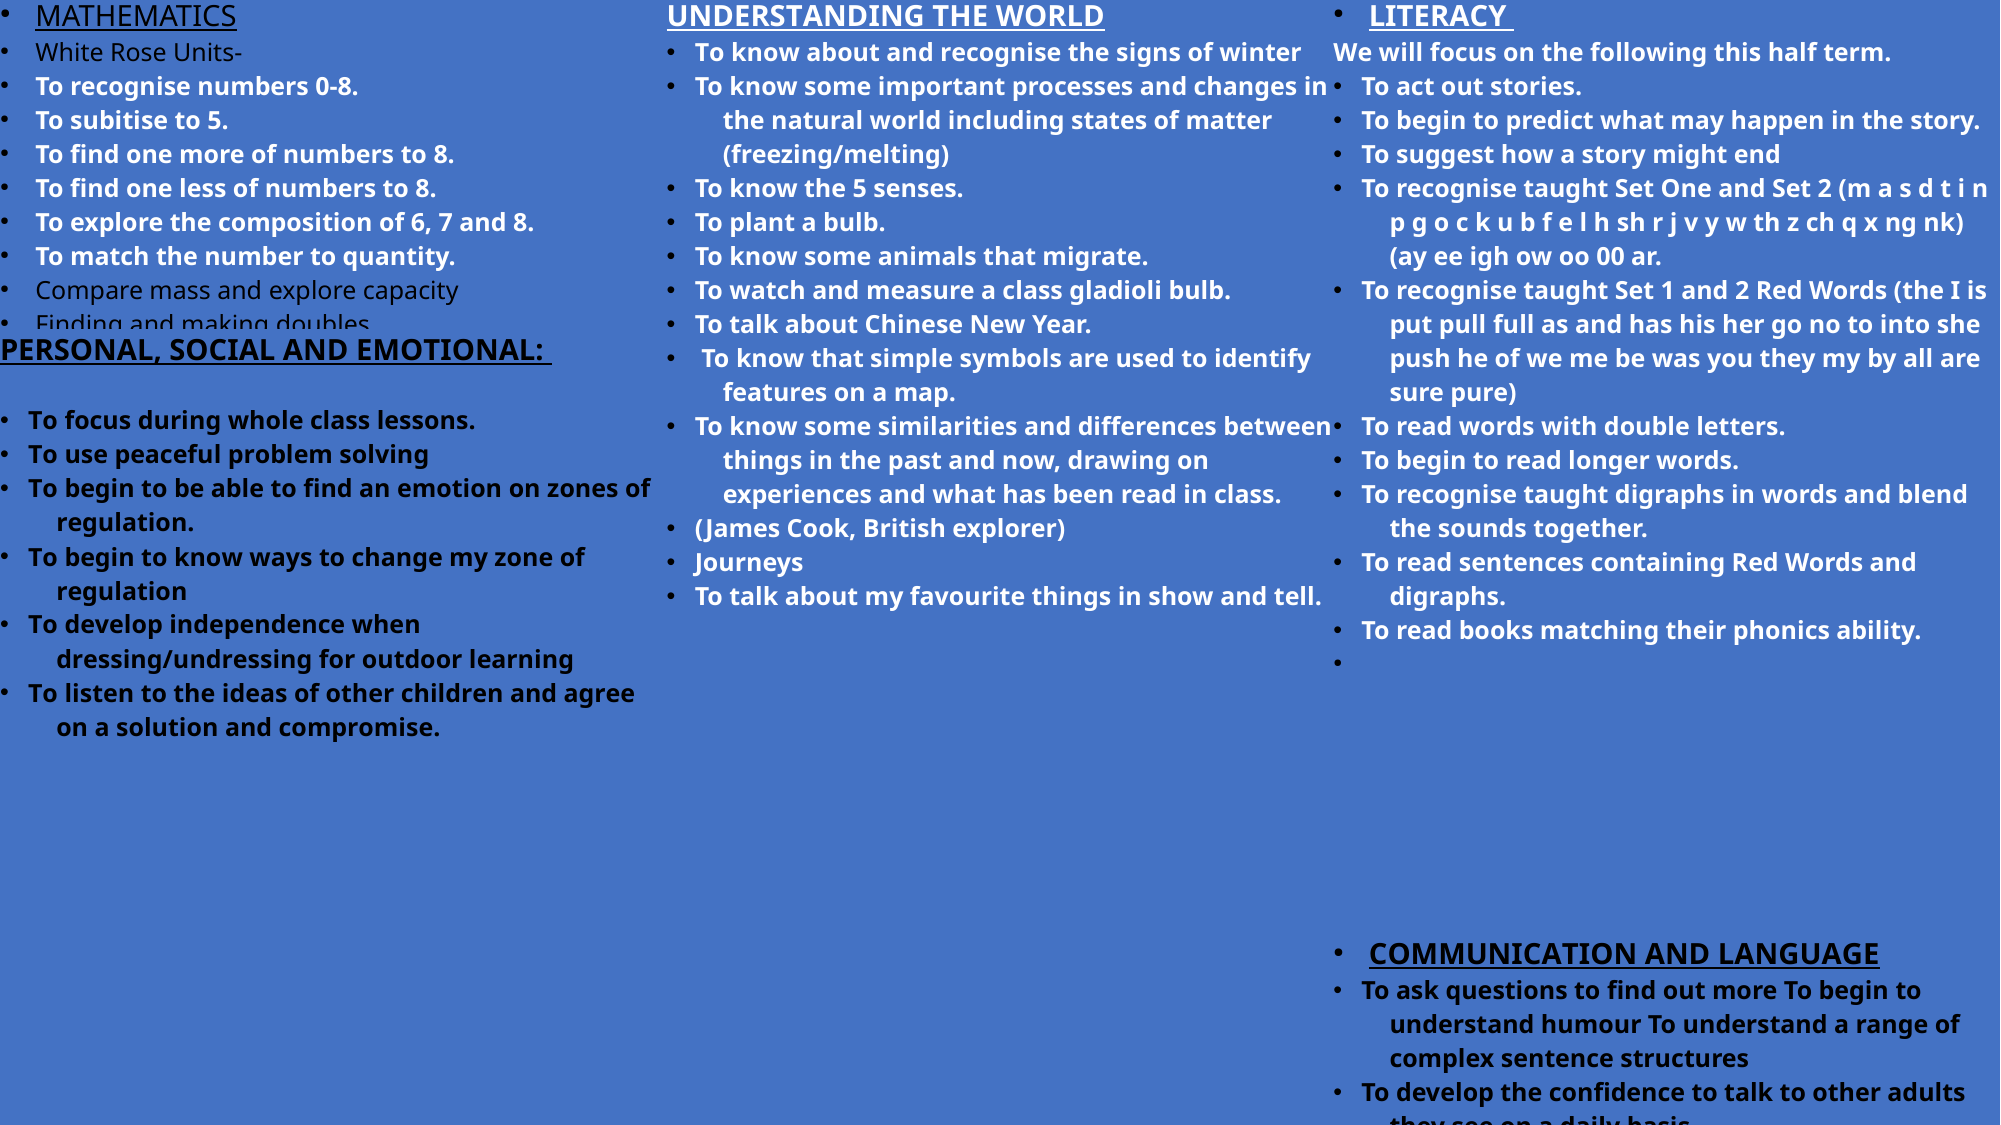

YF Spring 1:Wild and Wonderful Weather
| MATHEMATICS White Rose Units- To recognise numbers 0-8.  To subitise to 5.   To find one more of numbers to 8.  To find one less of numbers to 8.  To explore the composition of 6, 7 and 8.  To match the number to quantity.  Compare mass and explore capacity Finding and making doubles Combining two groups | UNDERSTANDING THE WORLD To know about and recognise the signs of winter To know some important processes and changes in the natural world including states of matter (freezing/melting)  To know the 5 senses.  To plant a bulb.  To know some animals that migrate.  To watch and measure a class gladioli bulb.  To talk about Chinese New Year.   To know that simple symbols are used to identify features on a map.  To know some similarities and differences between things in the past and now, drawing on experiences and what has been read in class.  (James Cook, British explorer)  Journeys  To talk about my favourite things in show and tell. | LITERACY We will focus on the following this half term. To act out stories.  To begin to predict what may happen in the story.  To suggest how a story might end  To recognise taught Set One and Set 2 (m a s d t i n p g o c k u b f e l h sh r j v y w th z ch q x ng nk)  (ay ee igh ow oo 00 ar.  To recognise taught Set 1 and 2 Red Words (the I is put pull full as and has his her go no to into she push he of we me be was you they my by all are sure pure)  To read words with double letters.  To begin to read longer words.   To recognise taught digraphs in words and blend the sounds together.  To read sentences containing Red Words and digraphs.  To read books matching their phonics ability. |
| --- | --- | --- |
| PERSONAL, SOCIAL AND EMOTIONAL: To focus during whole class lessons. To use peaceful problem solving To begin to be able to find an emotion on zones of regulation. To begin to know ways to change my zone of regulation To develop independence when dressing/undressing for outdoor learning To listen to the ideas of other children and agree on a solution and compromise. | | |
| | | COMMUNICATION AND LANGUAGE To ask questions to find out more To begin to understand humour To understand a range of complex sentence structures  To develop the confidence to talk to other adults they see on a daily basis.   To talk in sentences using conjunctions e.g. and, because |
#